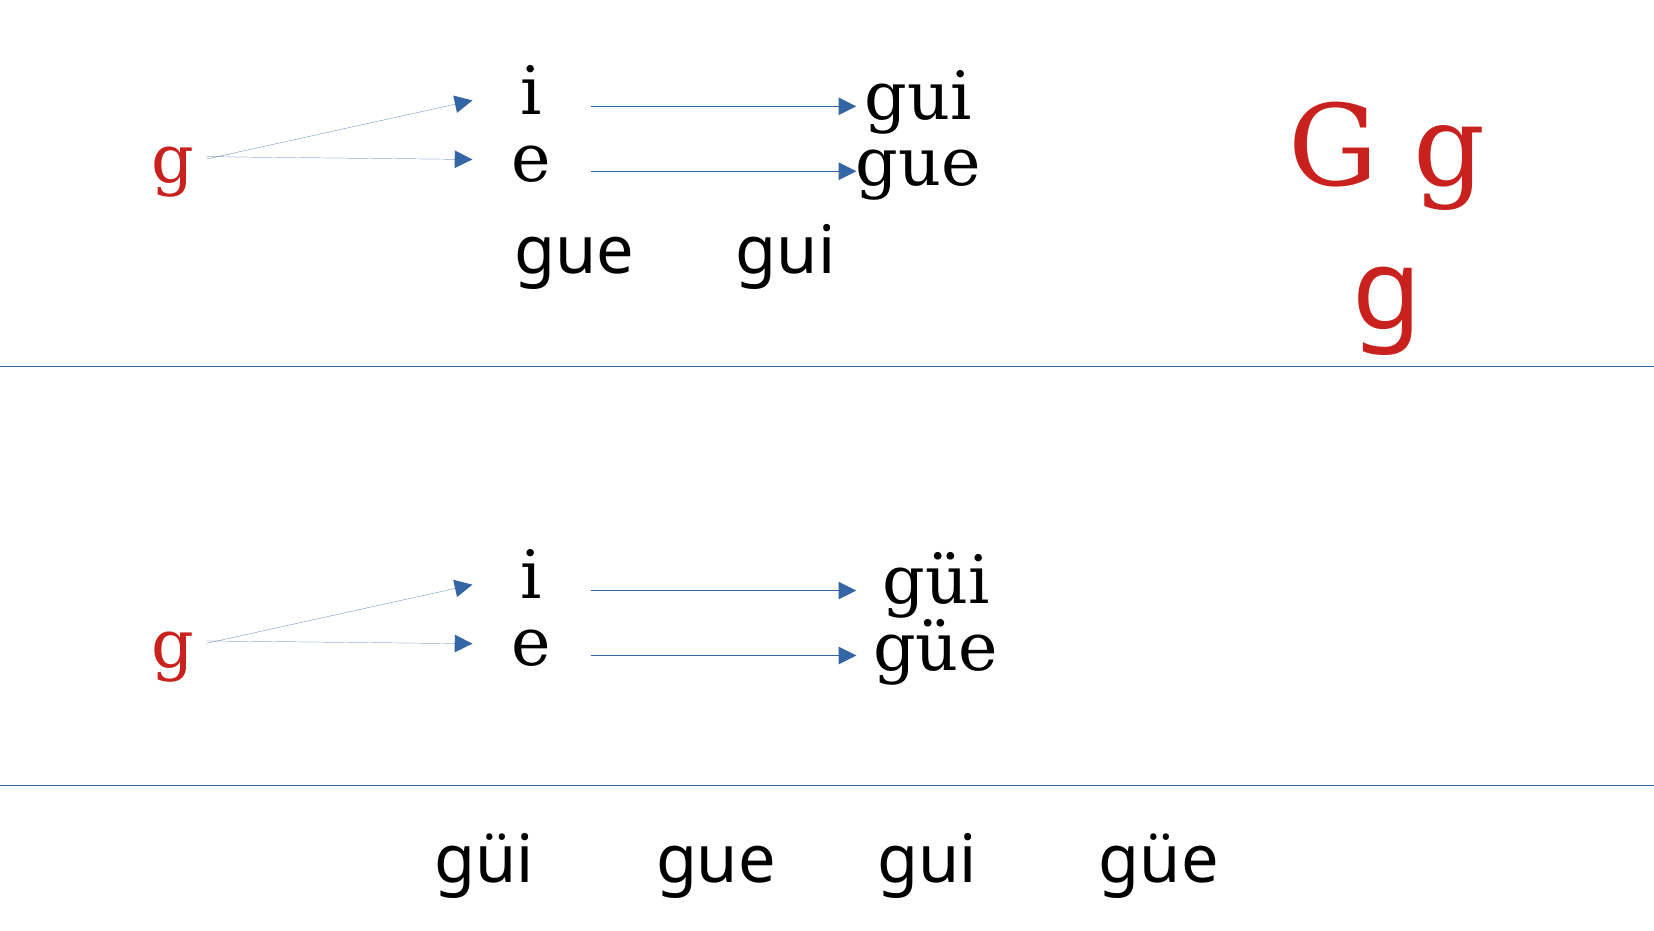

i
e
gui
gue
g
G g
g
gue		gui
i
e
güi
güe
g
güi		gue		gui		güe